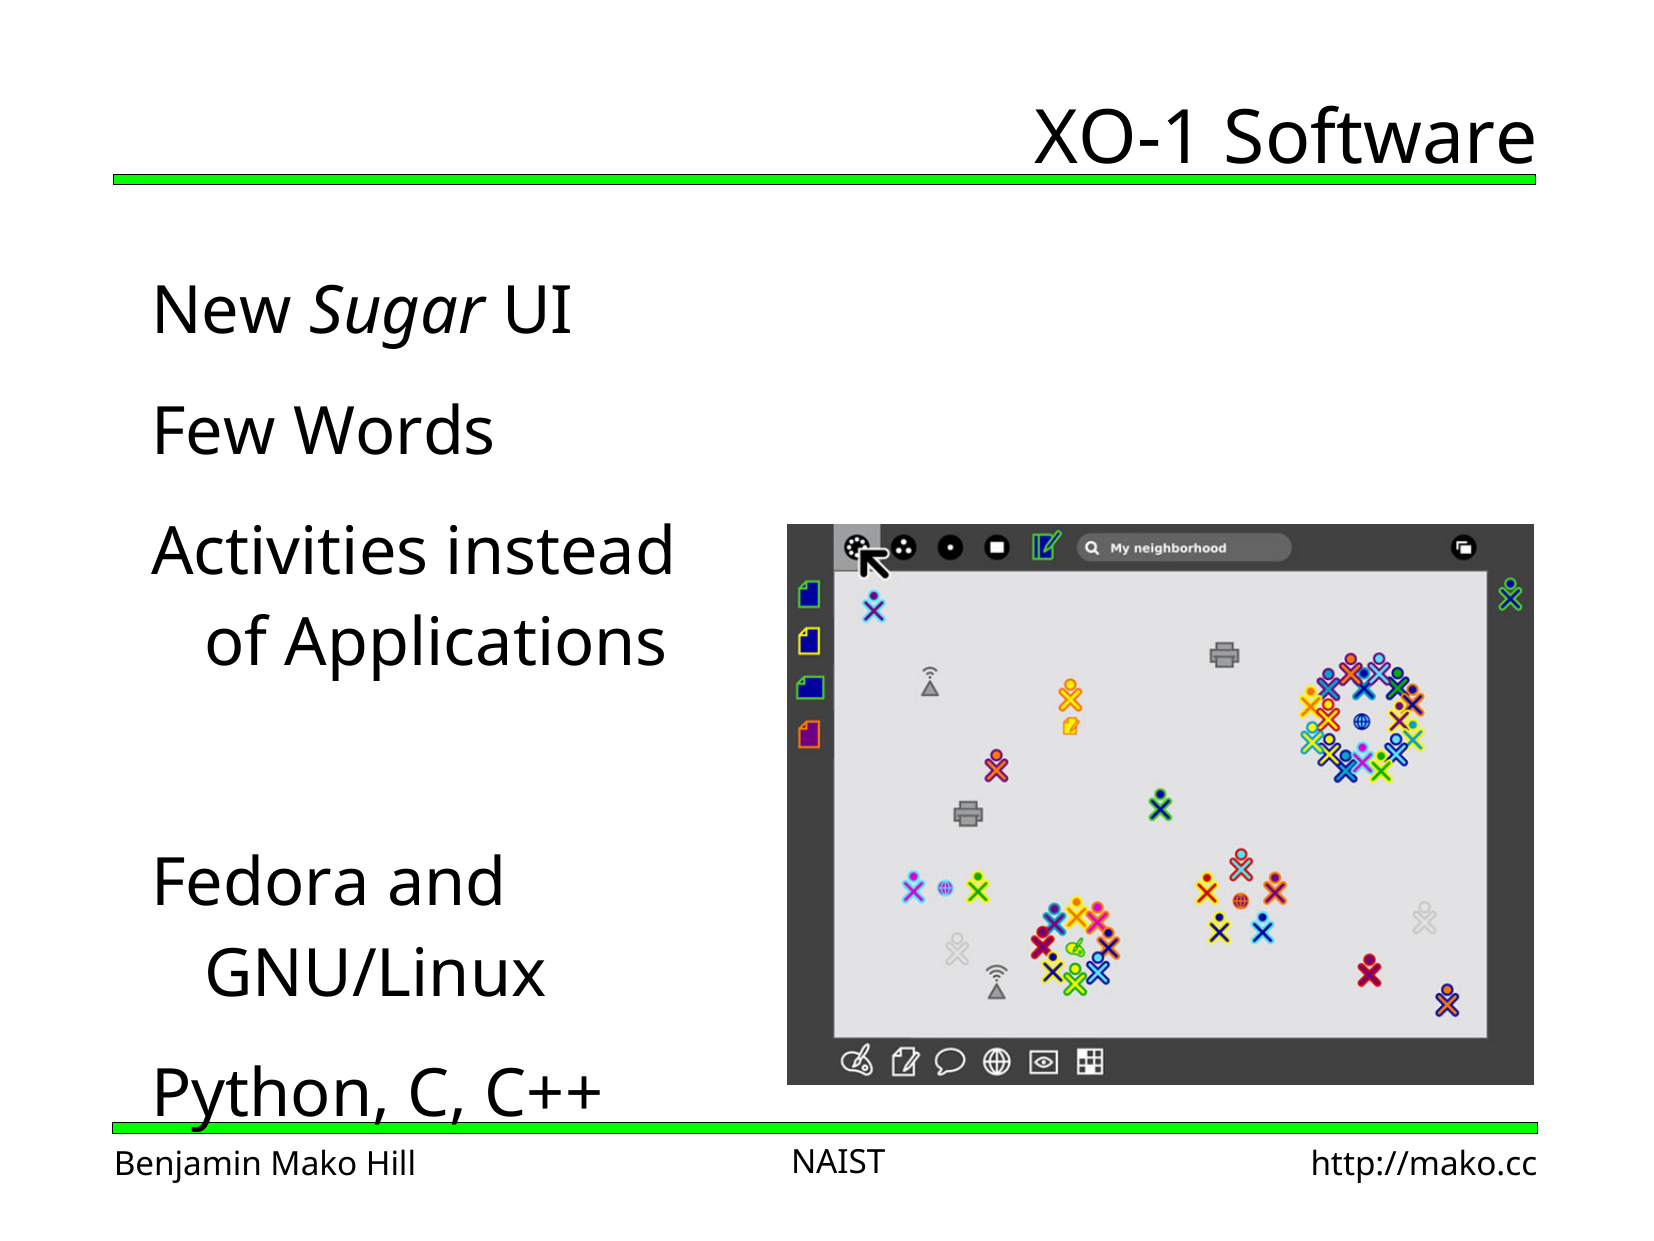

# XO-1 Software
New Sugar UI
Few Words
Activities instead of Applications
Fedora and GNU/Linux
Python, C, C++